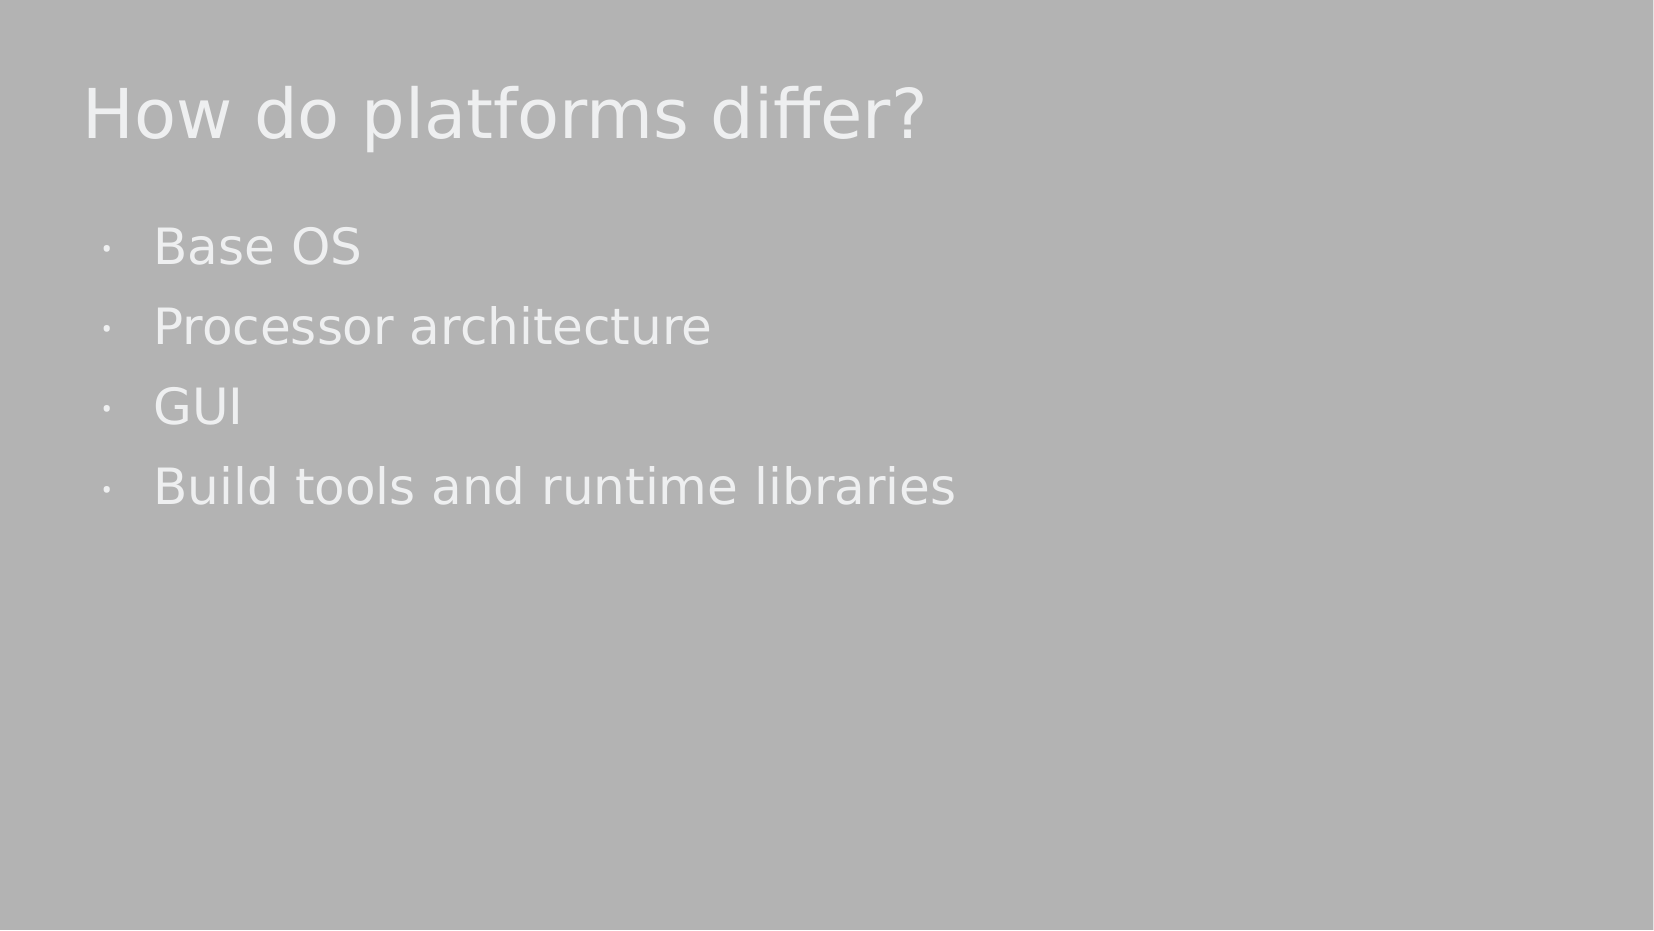

# How do platforms differ?
Base OS
Processor architecture
GUI
Build tools and runtime libraries